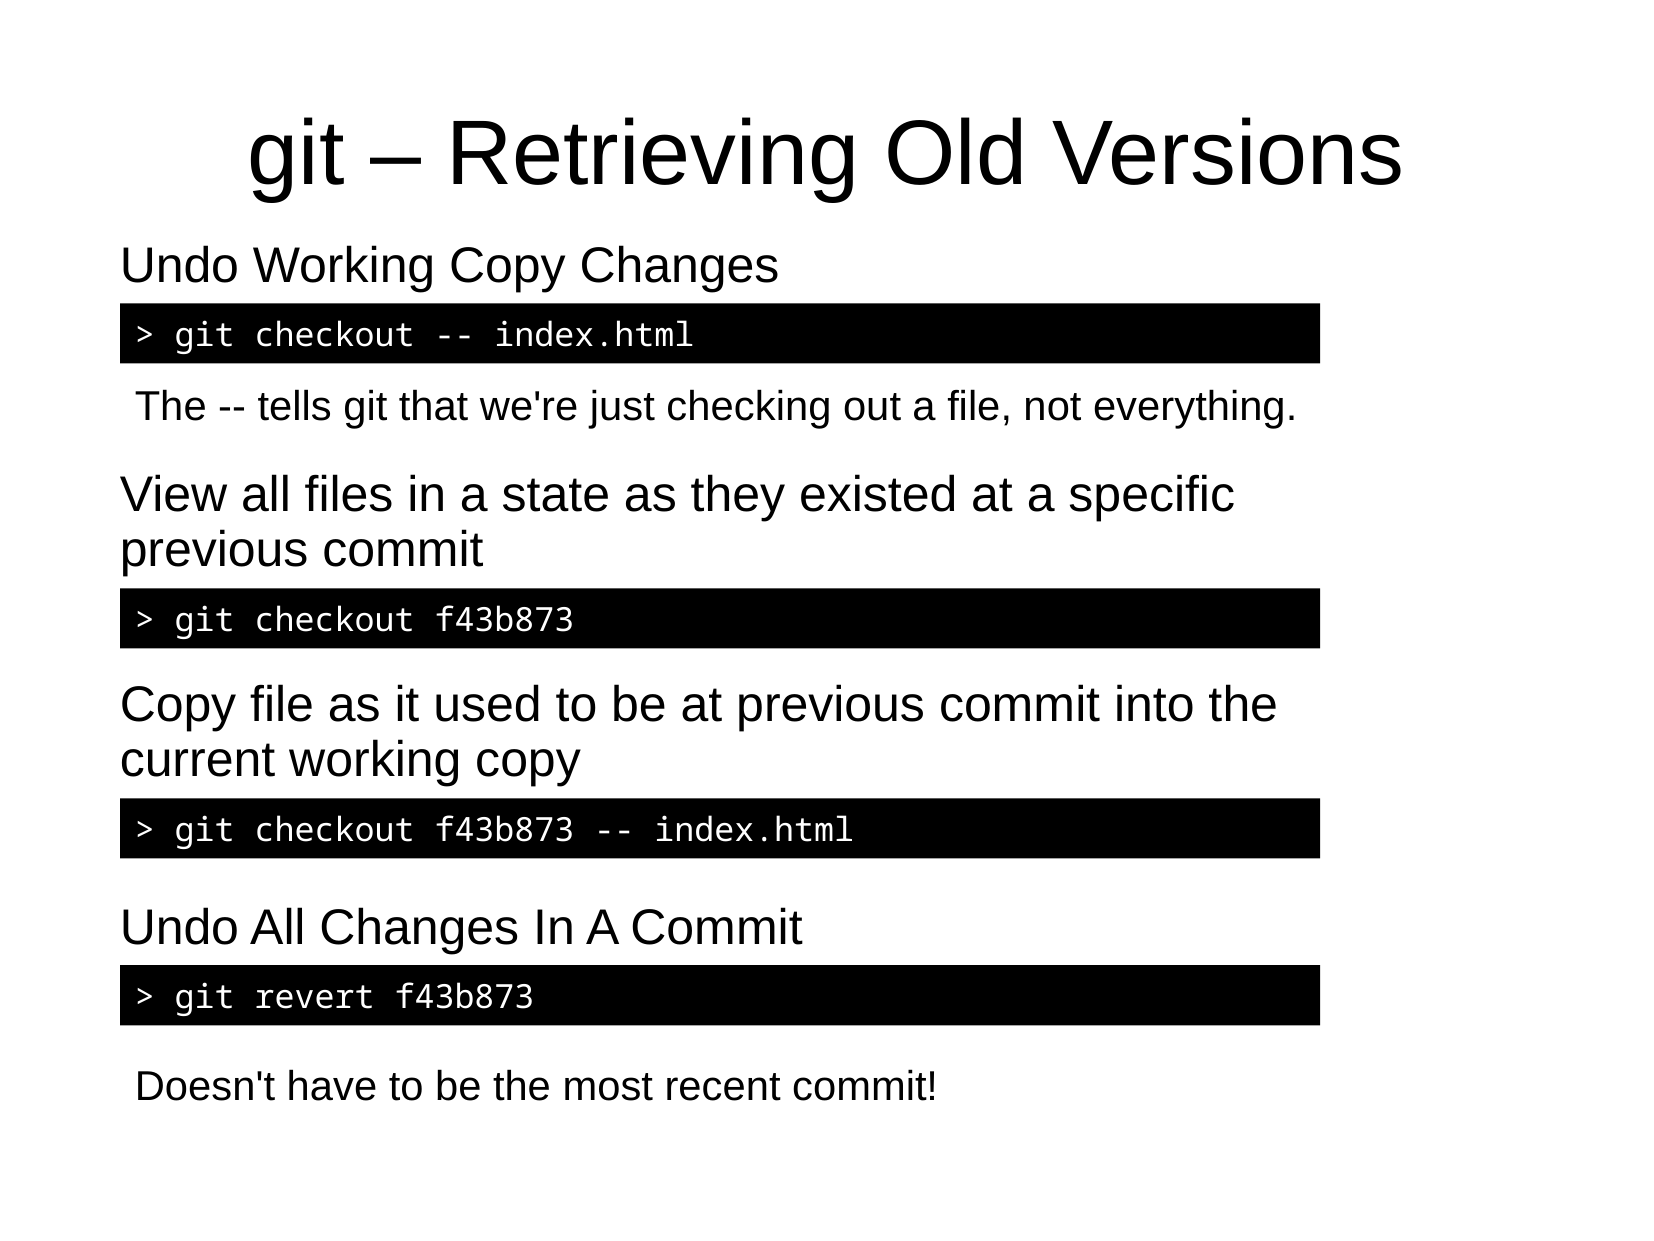

# git – Retrieving Old Versions
Undo Working Copy Changes
> git checkout -- index.html
The -- tells git that we're just checking out a file, not everything.
View all files in a state as they existed at a specific previous commit
> git checkout f43b873
Copy file as it used to be at previous commit into the current working copy
> git checkout f43b873 -- index.html
Undo All Changes In A Commit
> git revert f43b873
Doesn't have to be the most recent commit!